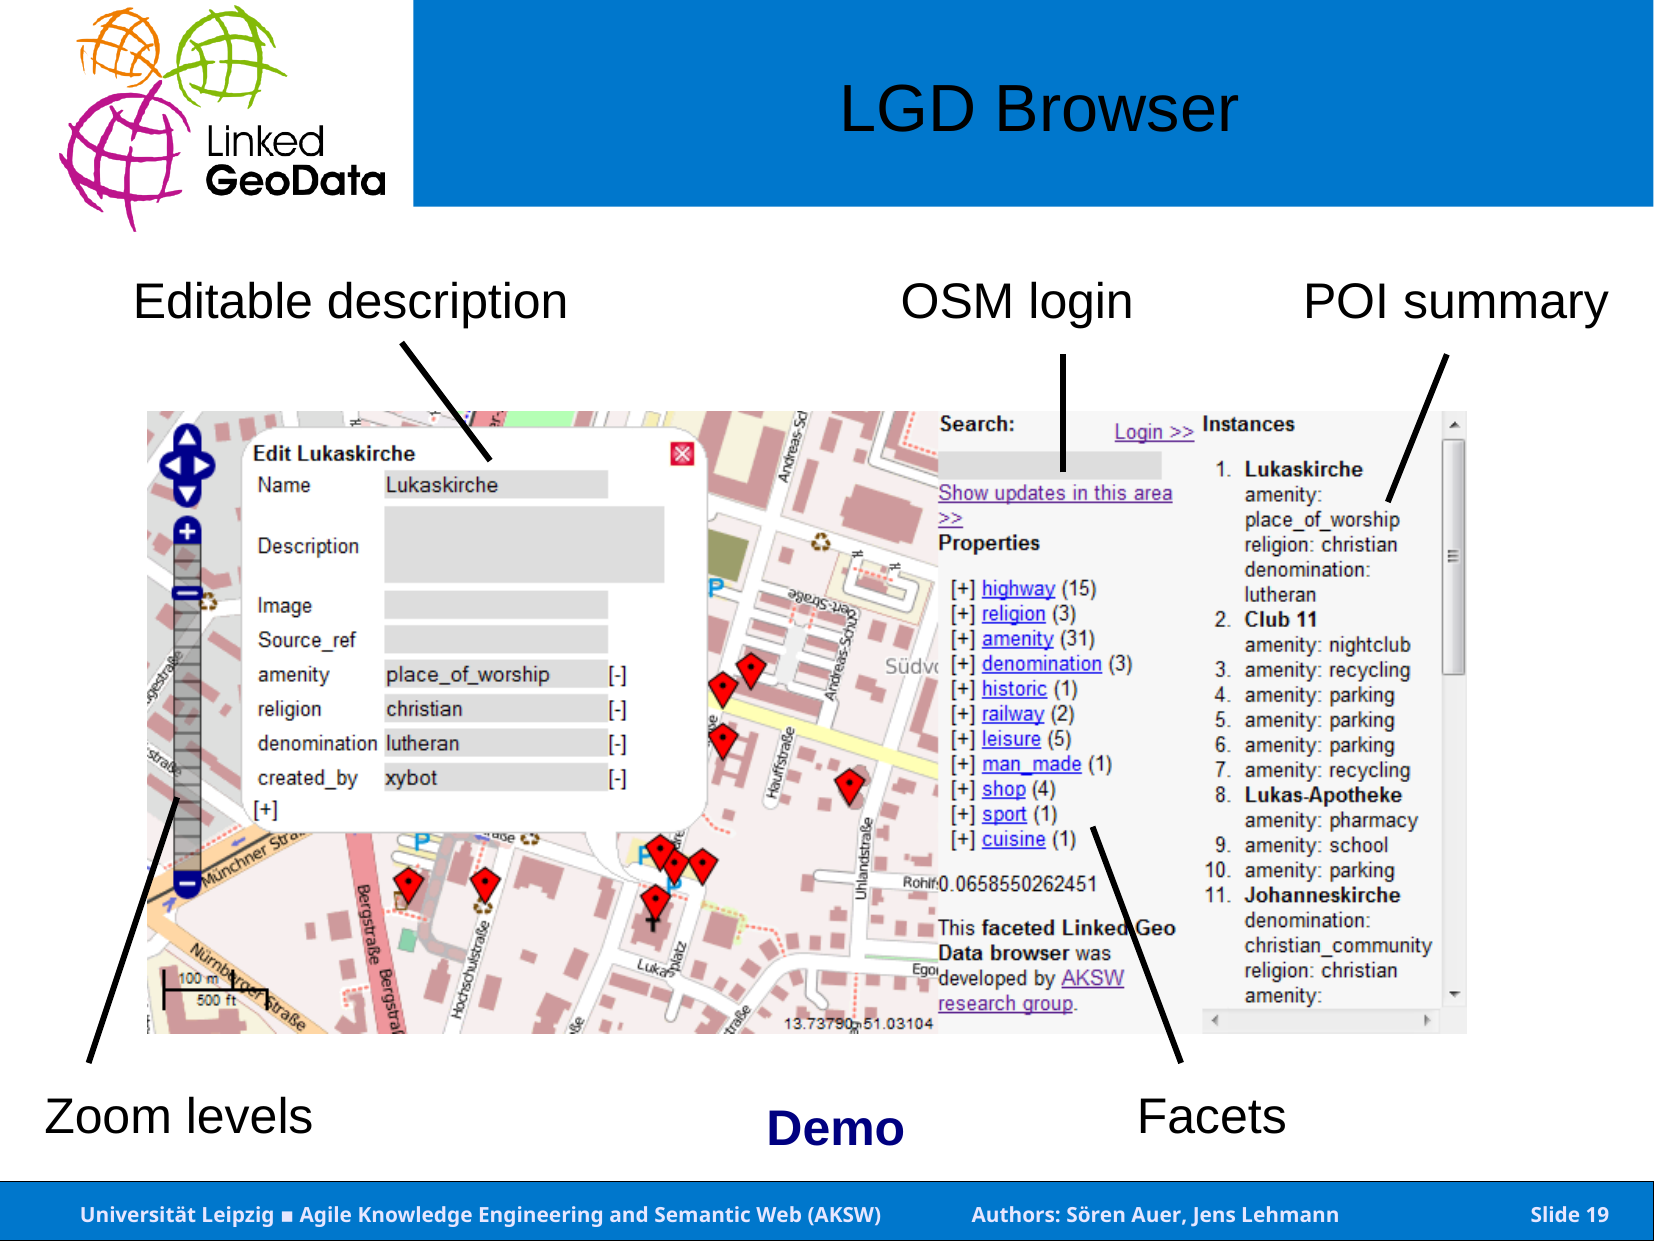

# LGD Browser
Editable description
OSM login
POI summary
Zoom levels
Facets
Demo